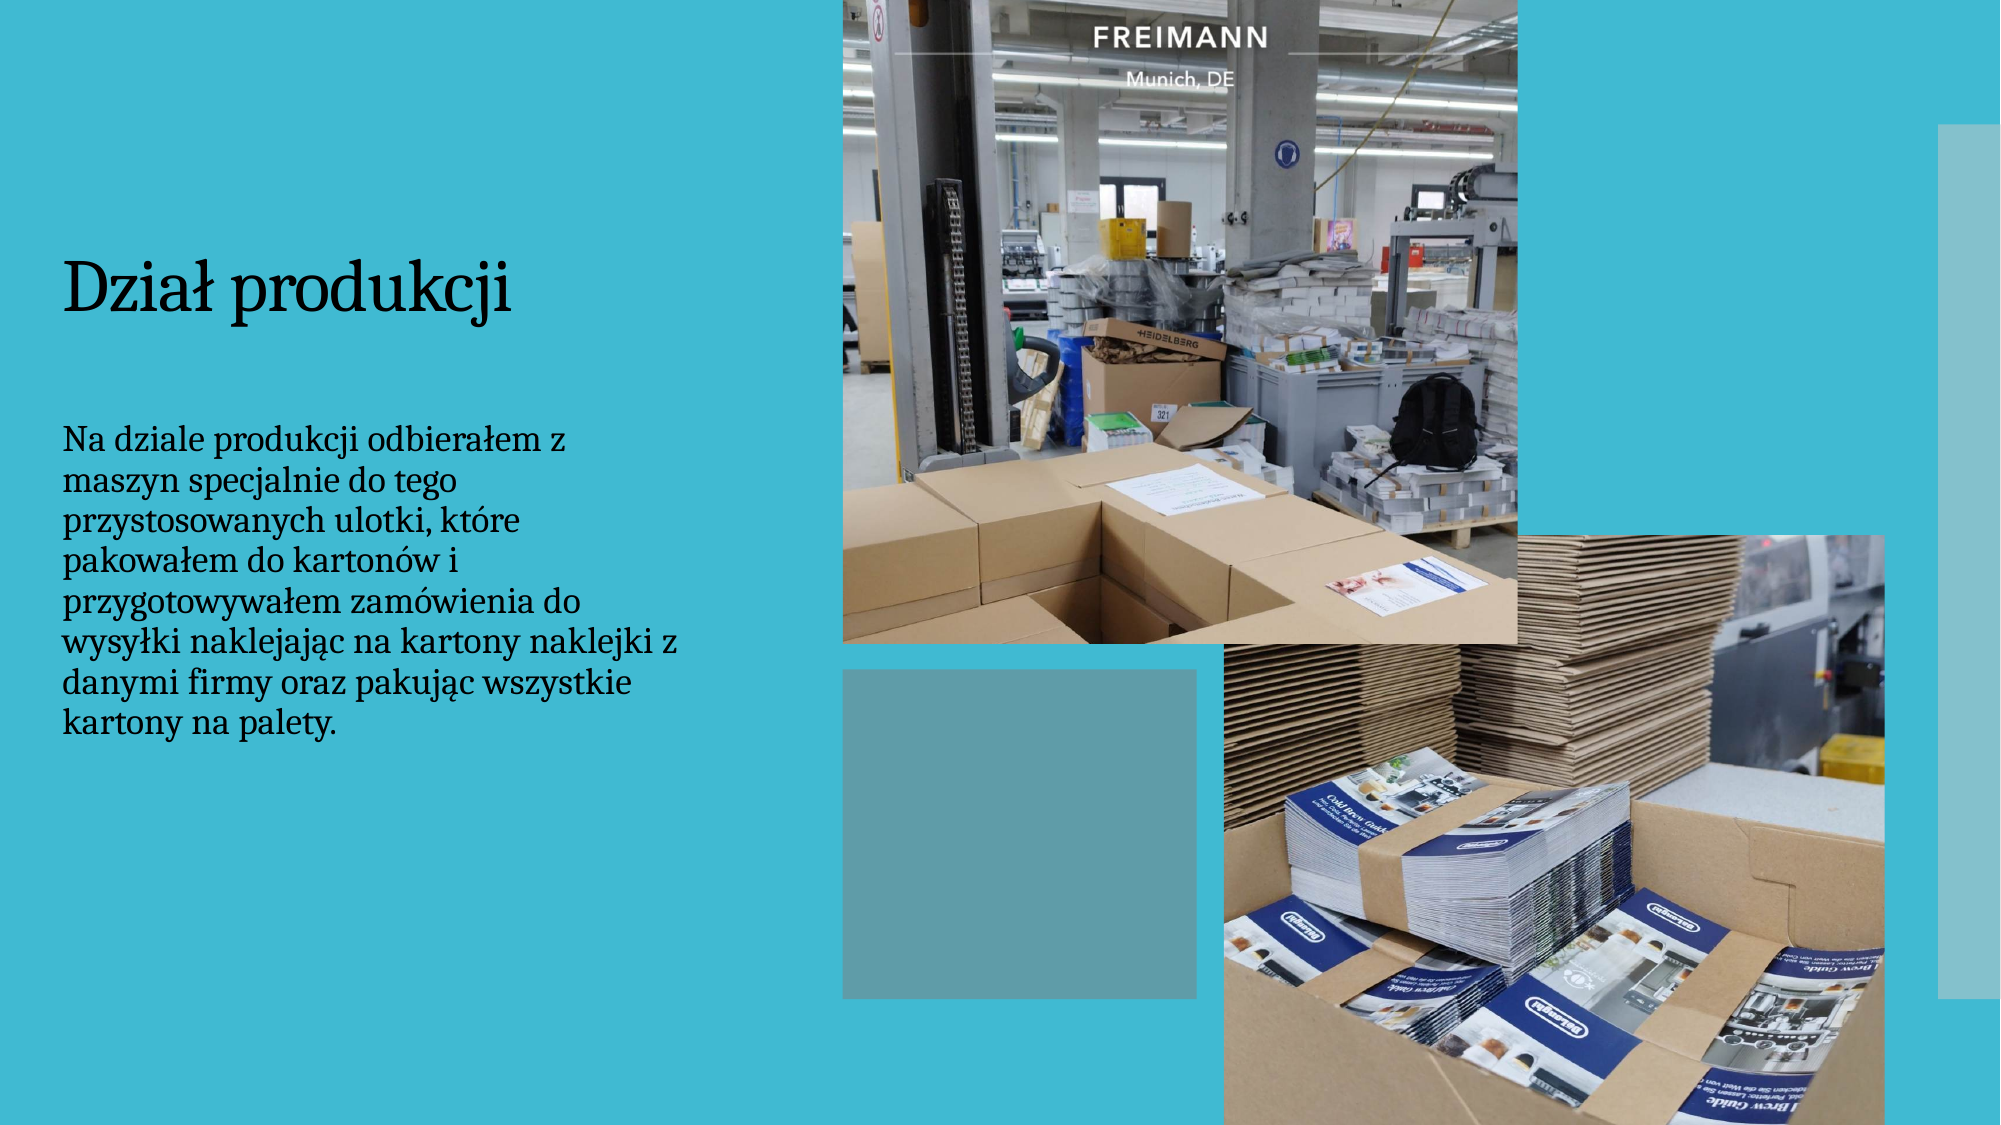

# Dział produkcji
Na dziale produkcji odbierałem z maszyn specjalnie do tego przystosowanych ulotki, które pakowałem do kartonów i przygotowywałem zamówienia do wysyłki naklejając na kartony naklejki z danymi firmy oraz pakując wszystkie kartony na palety.